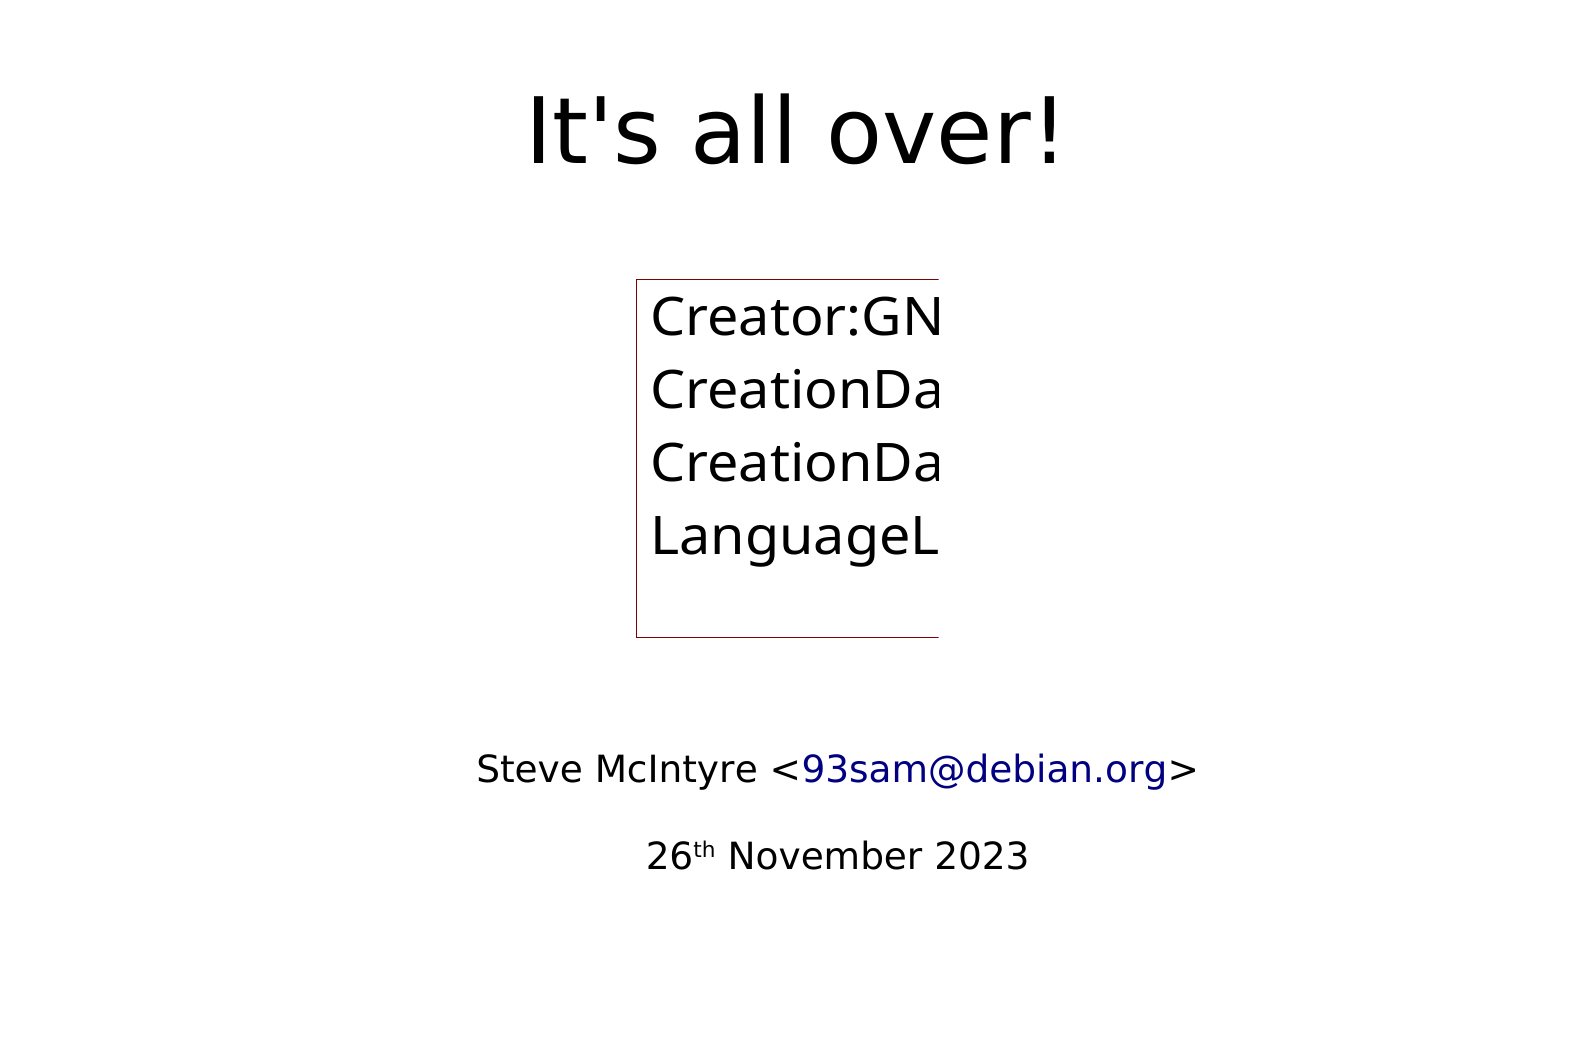

# It's all over!
Steve McIntyre <93sam@debian.org>
26th November 2023
1